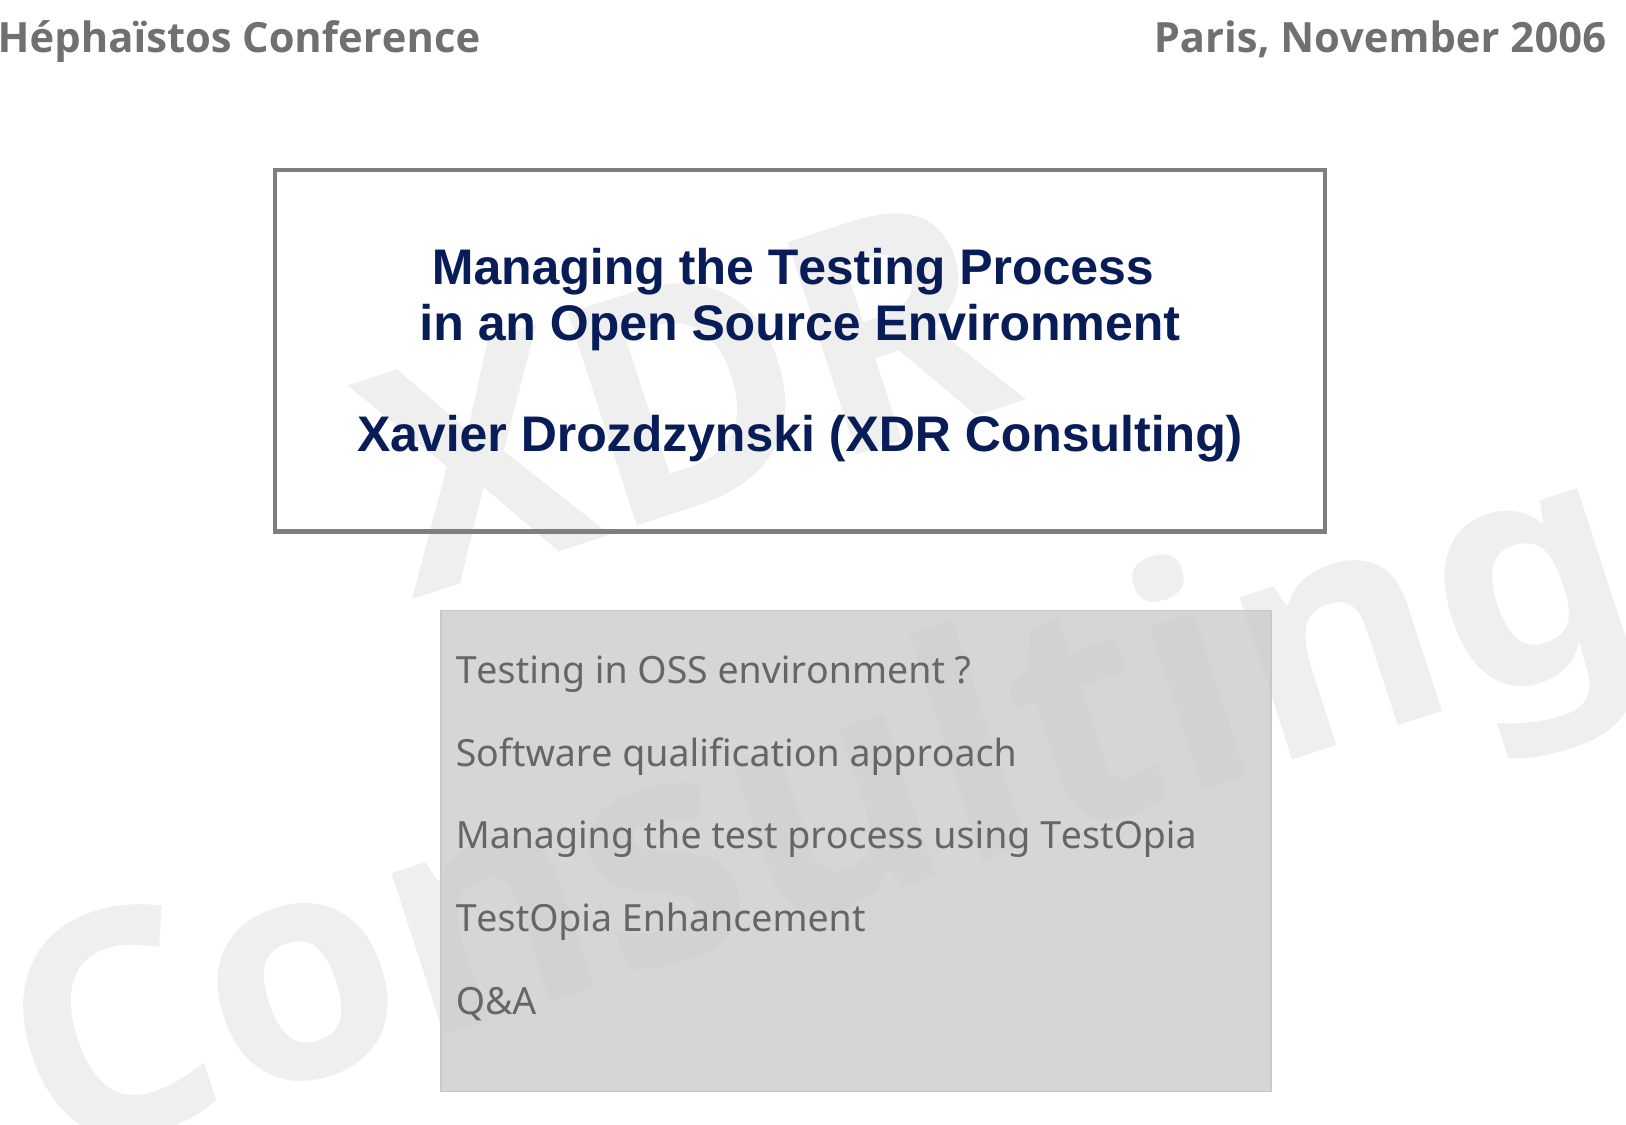

Héphaïstos Conference
Paris, November 2006
XDR
Consulting
Managing the Testing Process
in an Open Source Environment
Xavier Drozdzynski (XDR Consulting)
Testing in OSS environment ?
Software qualification approach
Managing the test process using TestOpia
TestOpia Enhancement
Q&A